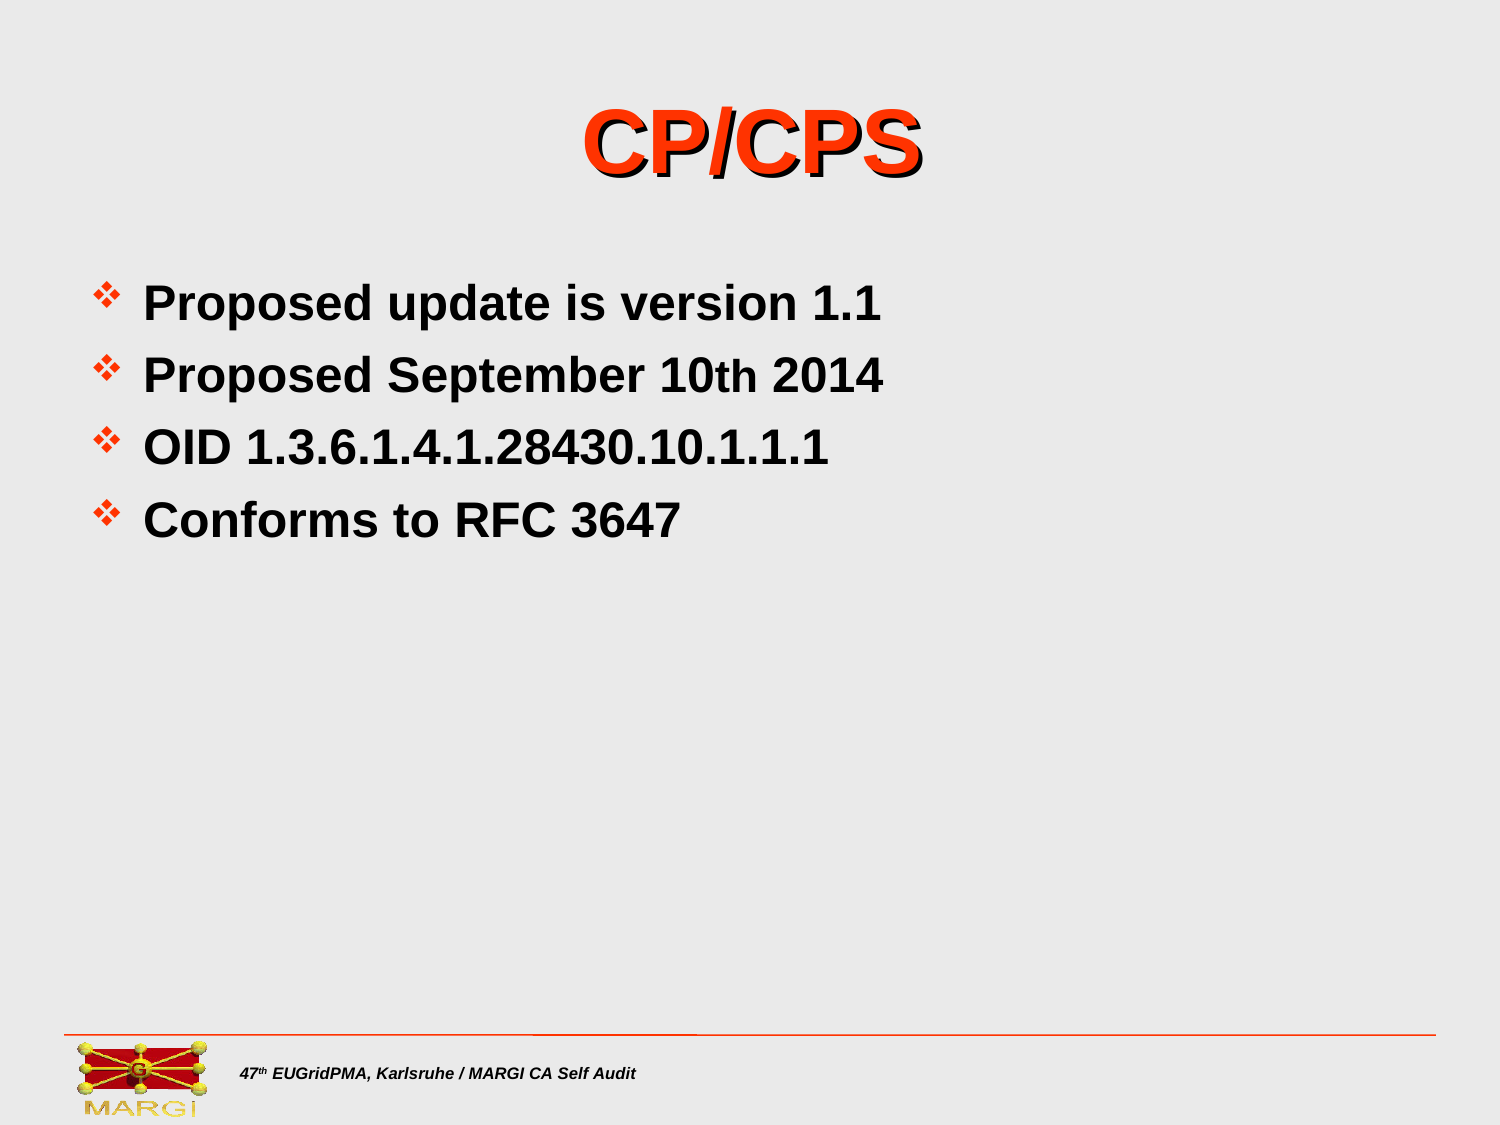

CP/CPS
Proposed update is version 1.1
Proposed September 10th 2014
OID 1.3.6.1.4.1.28430.10.1.1.1
Conforms to RFC 3647